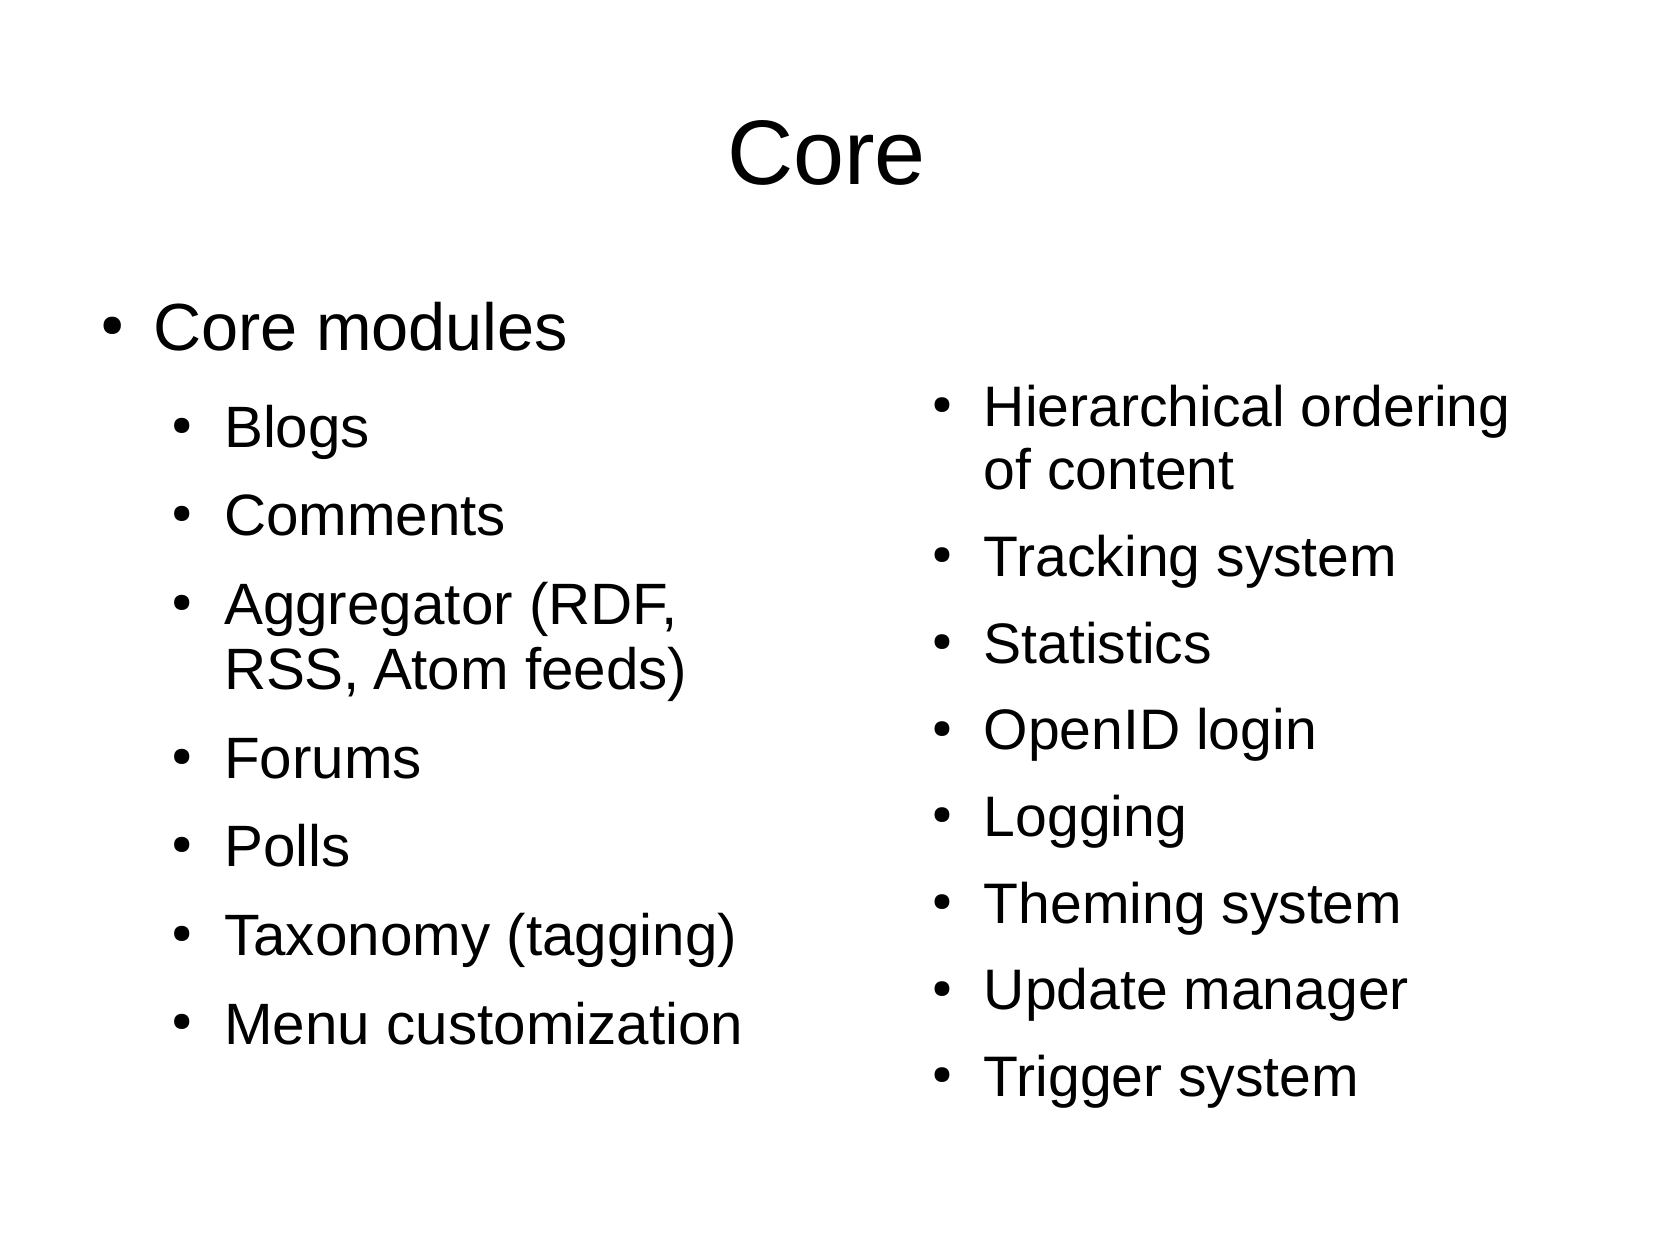

# Core
Core modules
Blogs
Comments
Aggregator (RDF, RSS, Atom feeds)
Forums
Polls
Taxonomy (tagging)
Menu customization
Hierarchical ordering of content
Tracking system
Statistics
OpenID login
Logging
Theming system
Update manager
Trigger system